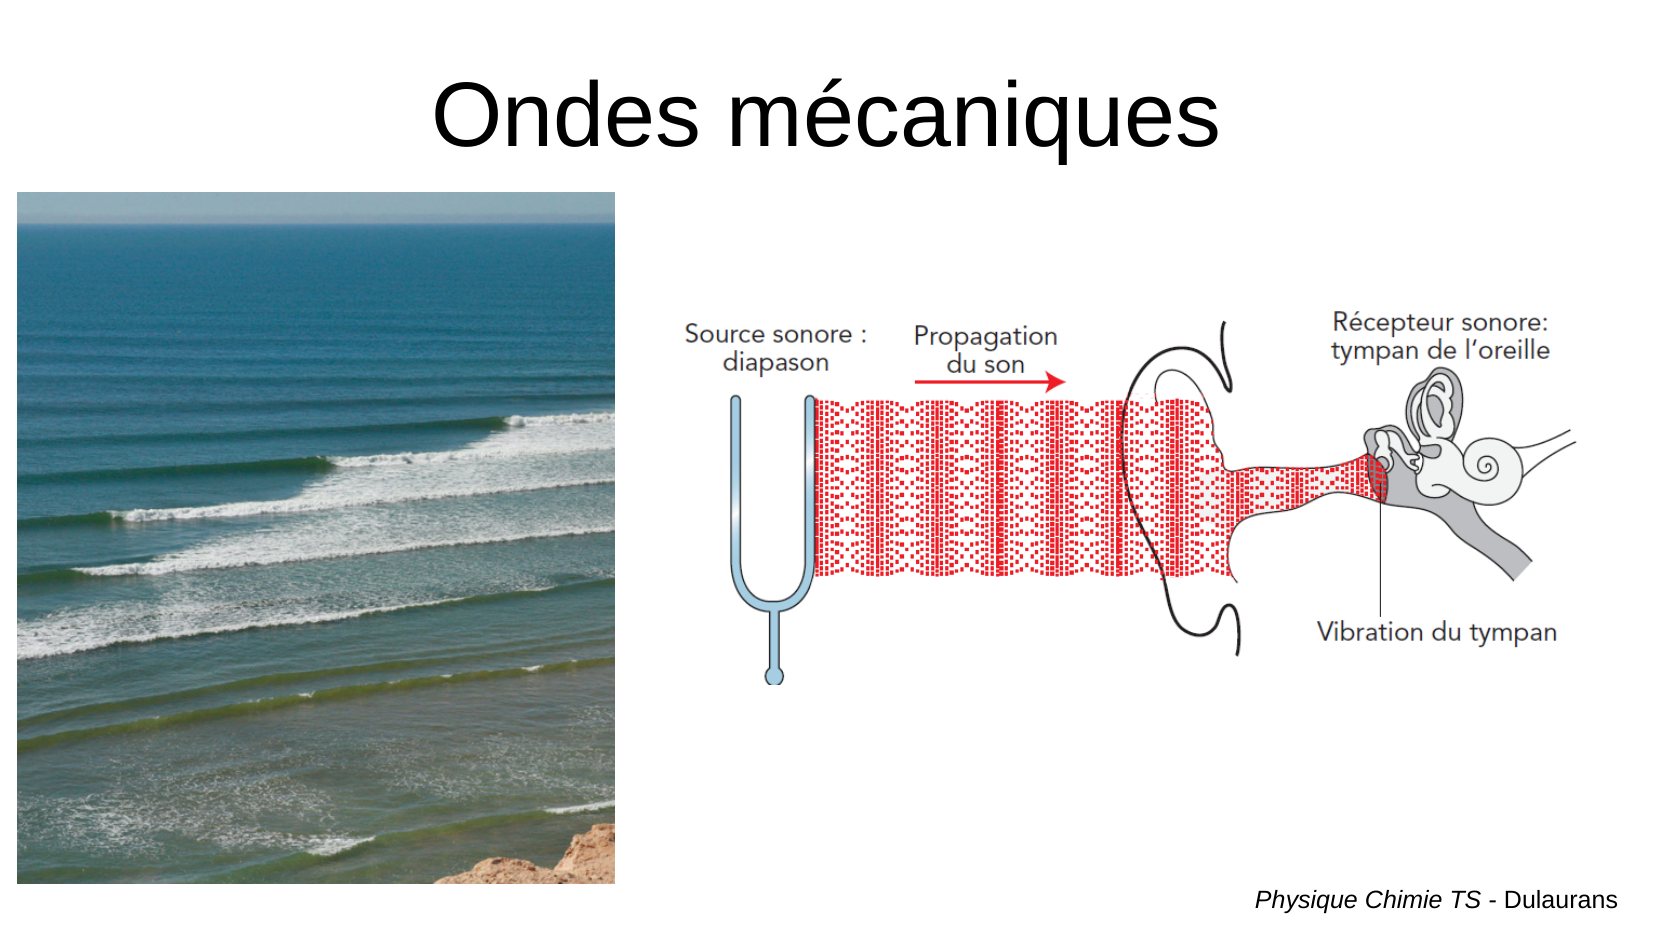

# Ondes mécaniques
Physique Chimie TS - Dulaurans